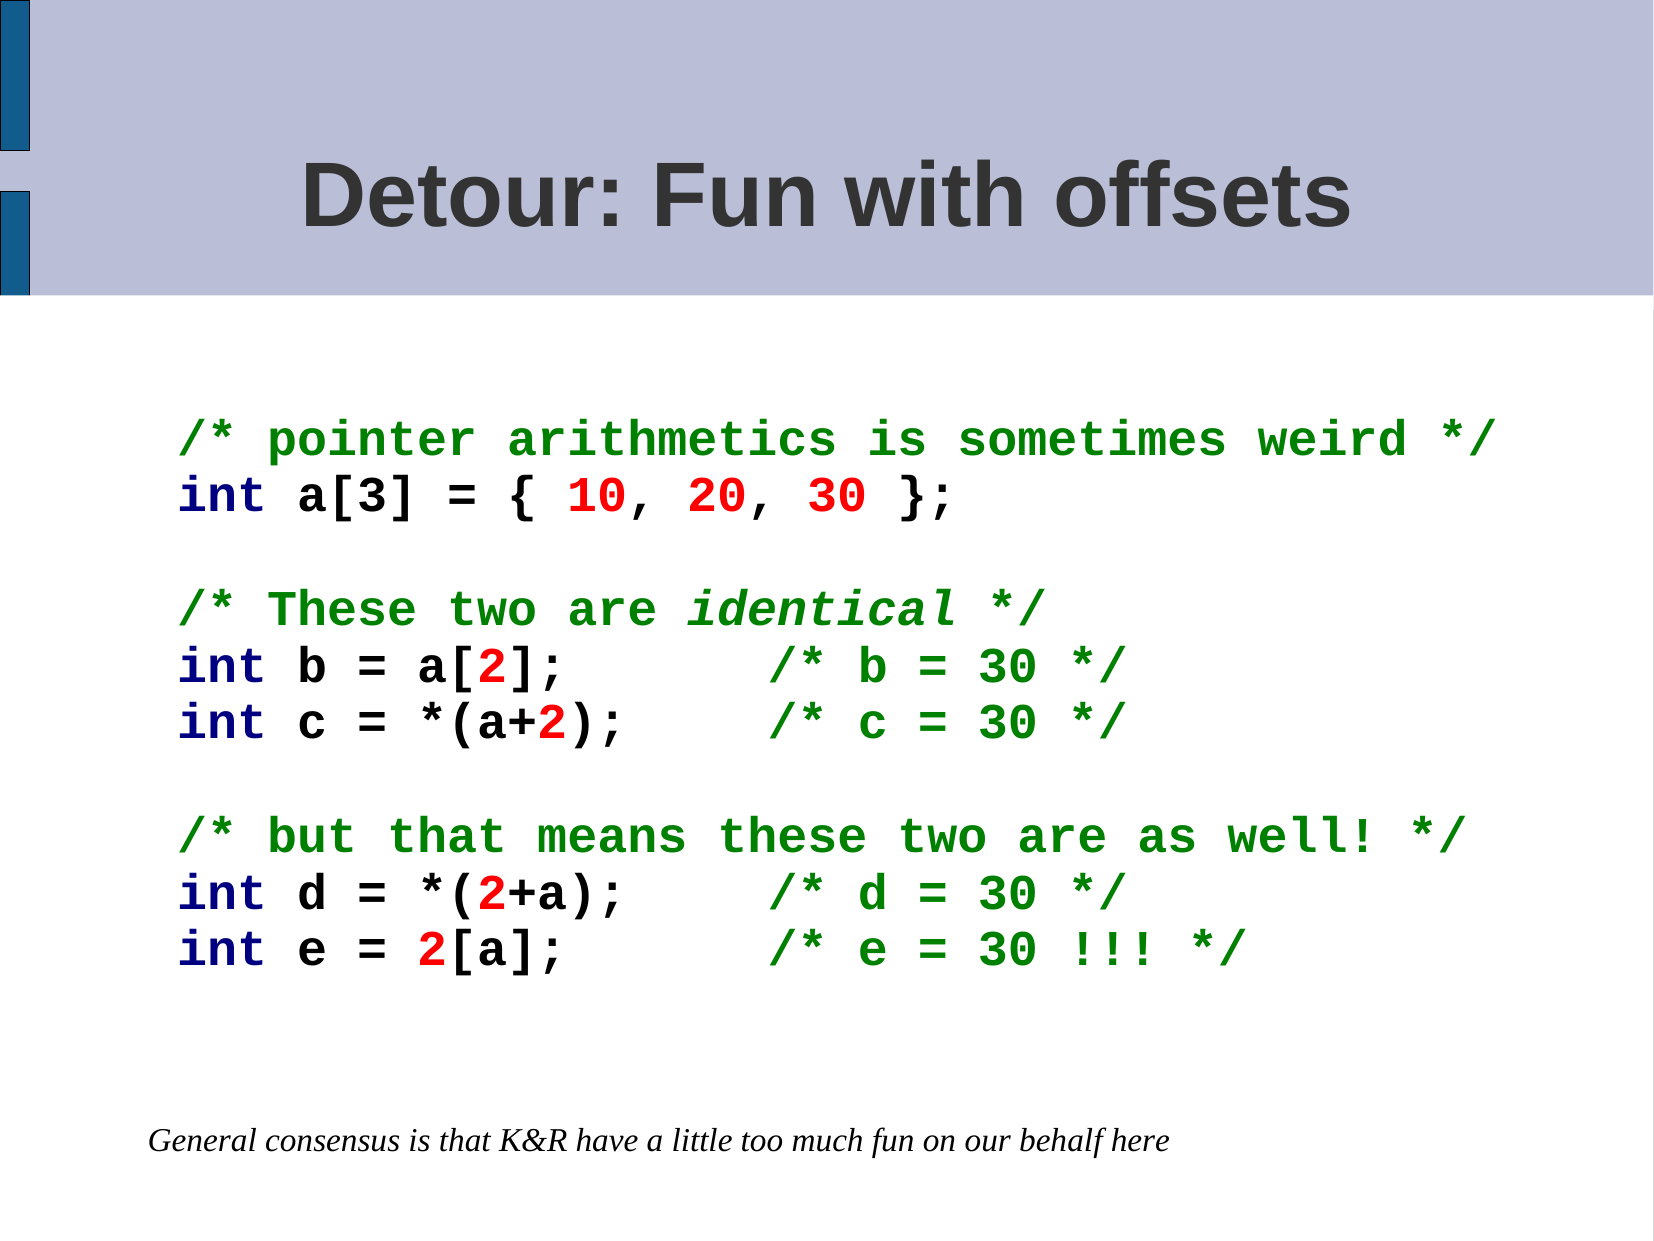

# Detour: Fun with offsets
/* pointer arithmetics is sometimes weird */
int a[3] = { 10, 20, 30 };
/* These two are identical */
int b = a[2]; 			/* b = 30 */
int c = *(a+2); 		/* c = 30 */
/* but that means these two are as well! */
int d = *(2+a);		/* d = 30 */
int e = 2[a]; 			/* e = 30 !!! */
General consensus is that K&R have a little too much fun on our behalf here